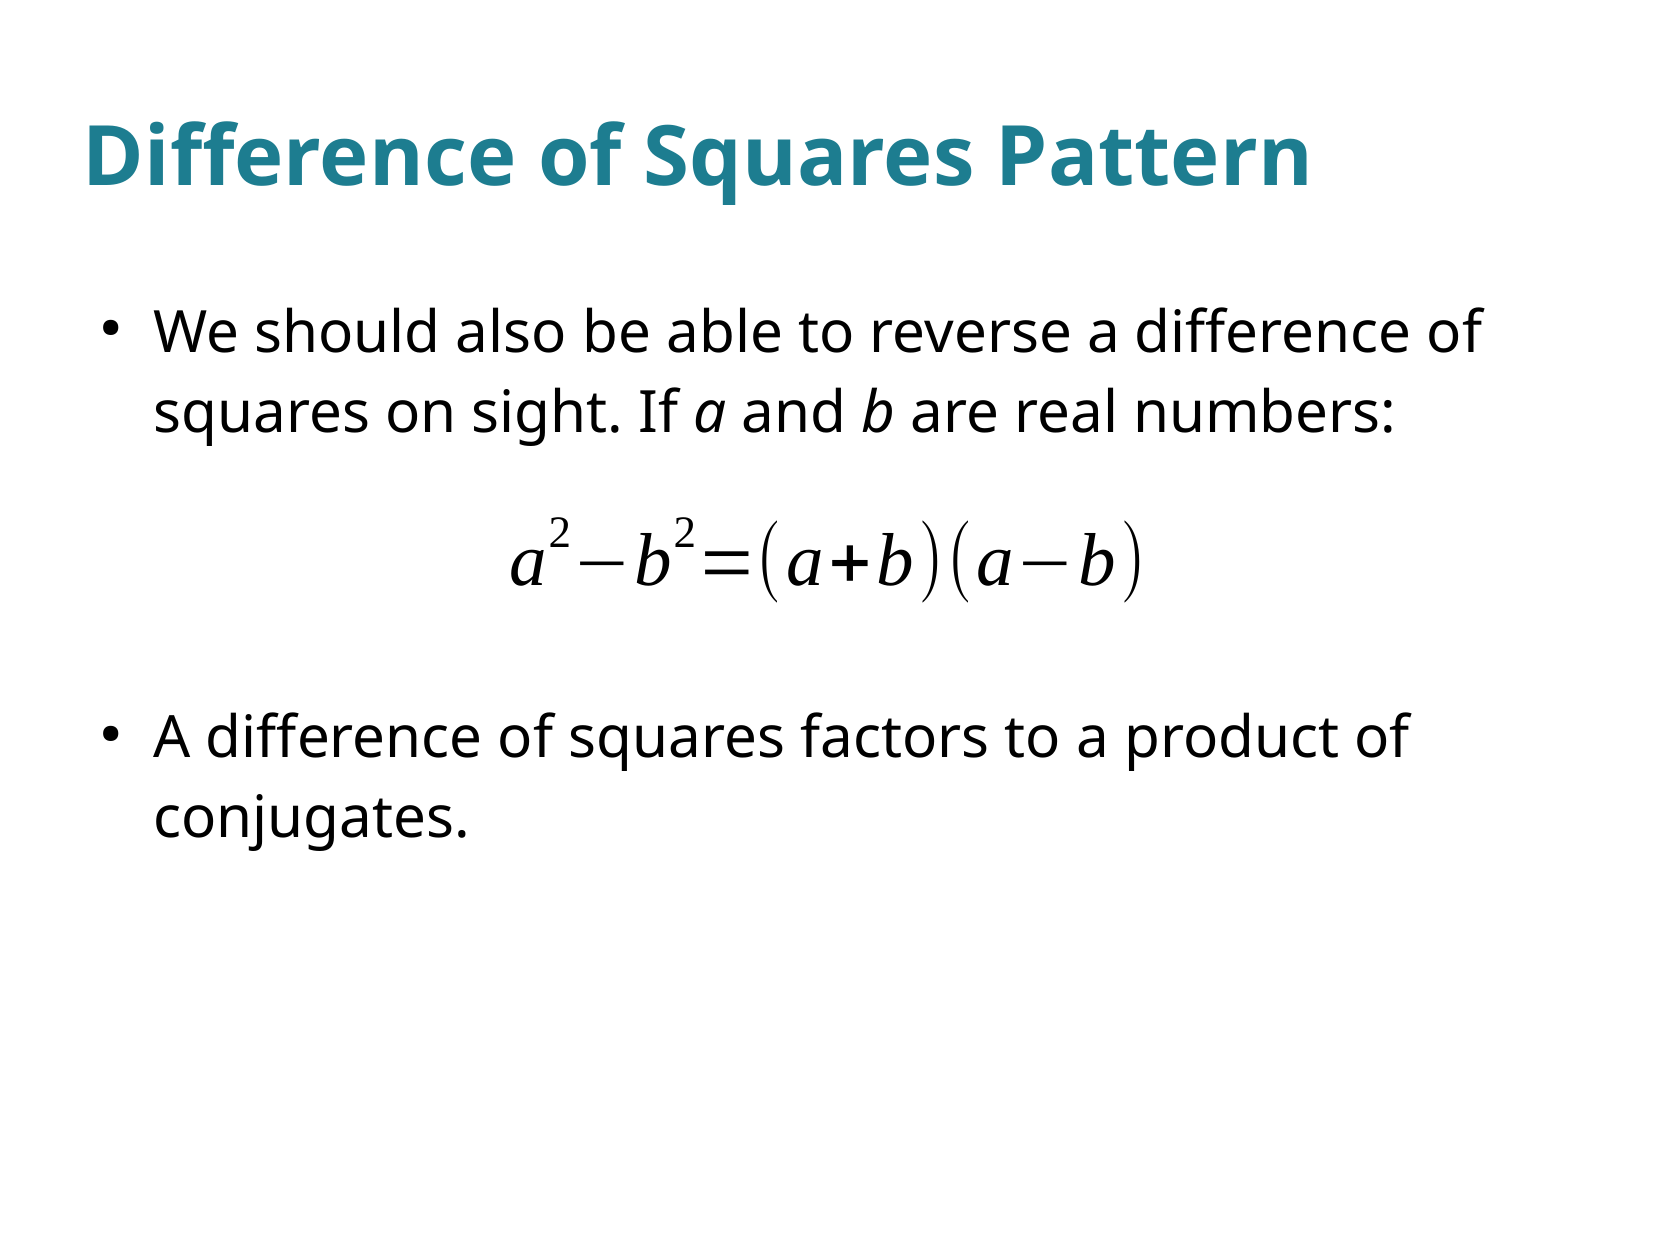

# Difference of Squares Pattern
We should also be able to reverse a difference of squares on sight. If a and b are real numbers:
A difference of squares factors to a product of conjugates.